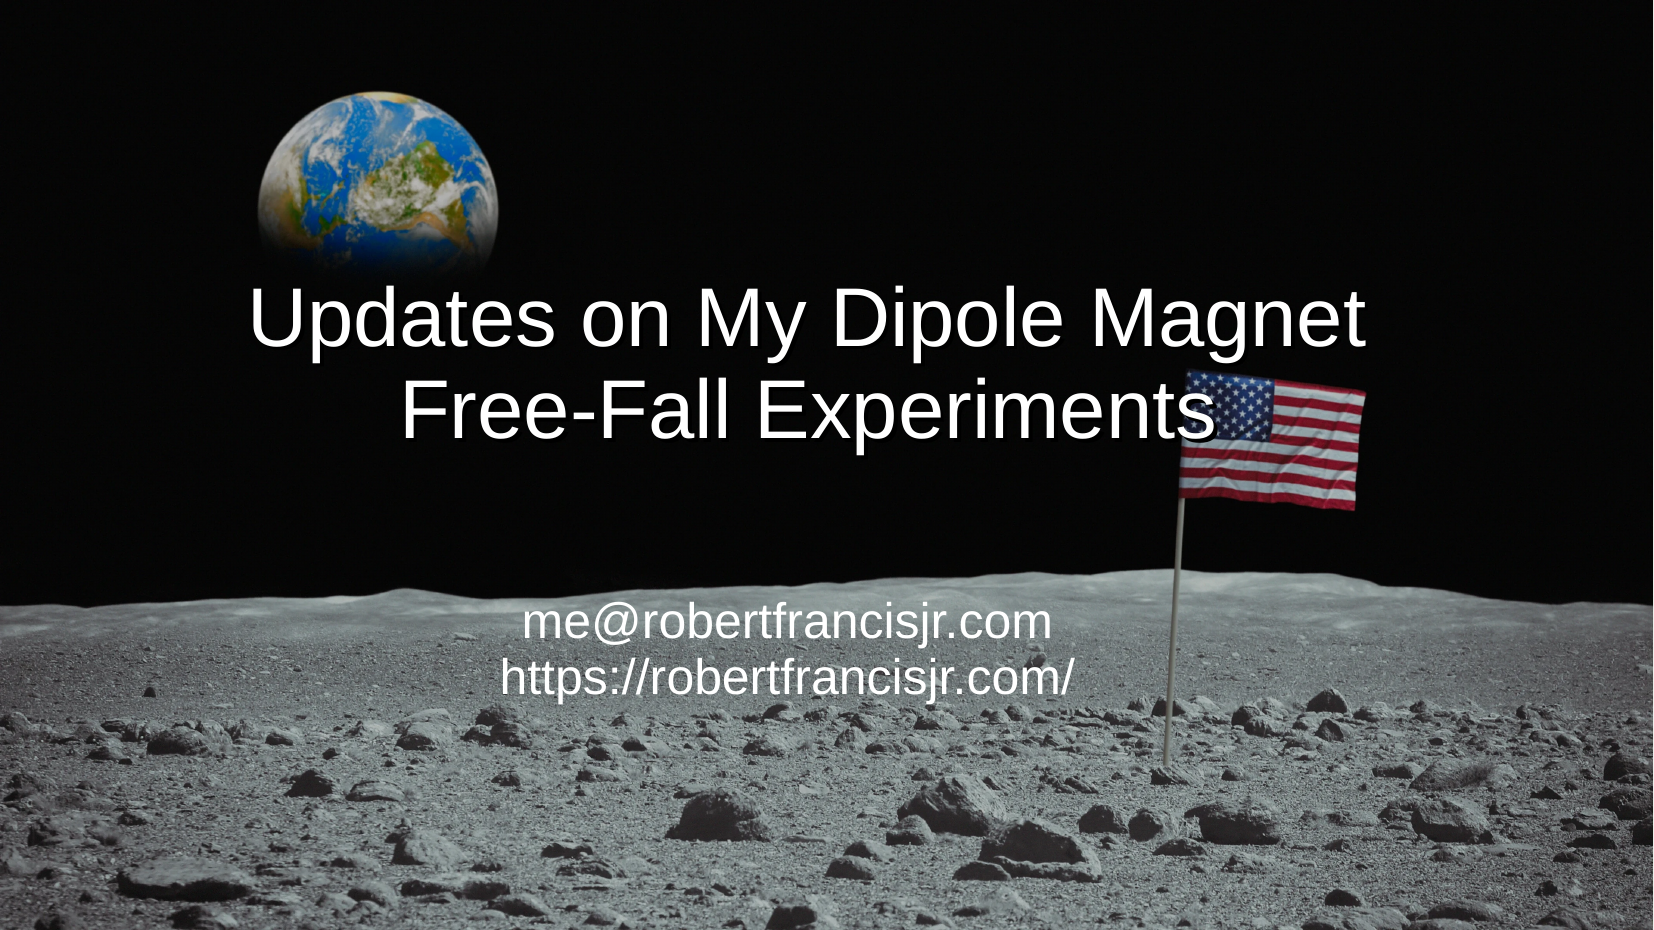

# Updates on My Dipole Magnet Free-Fall Experiments
me@robertfrancisjr.com
https://robertfrancisjr.com/